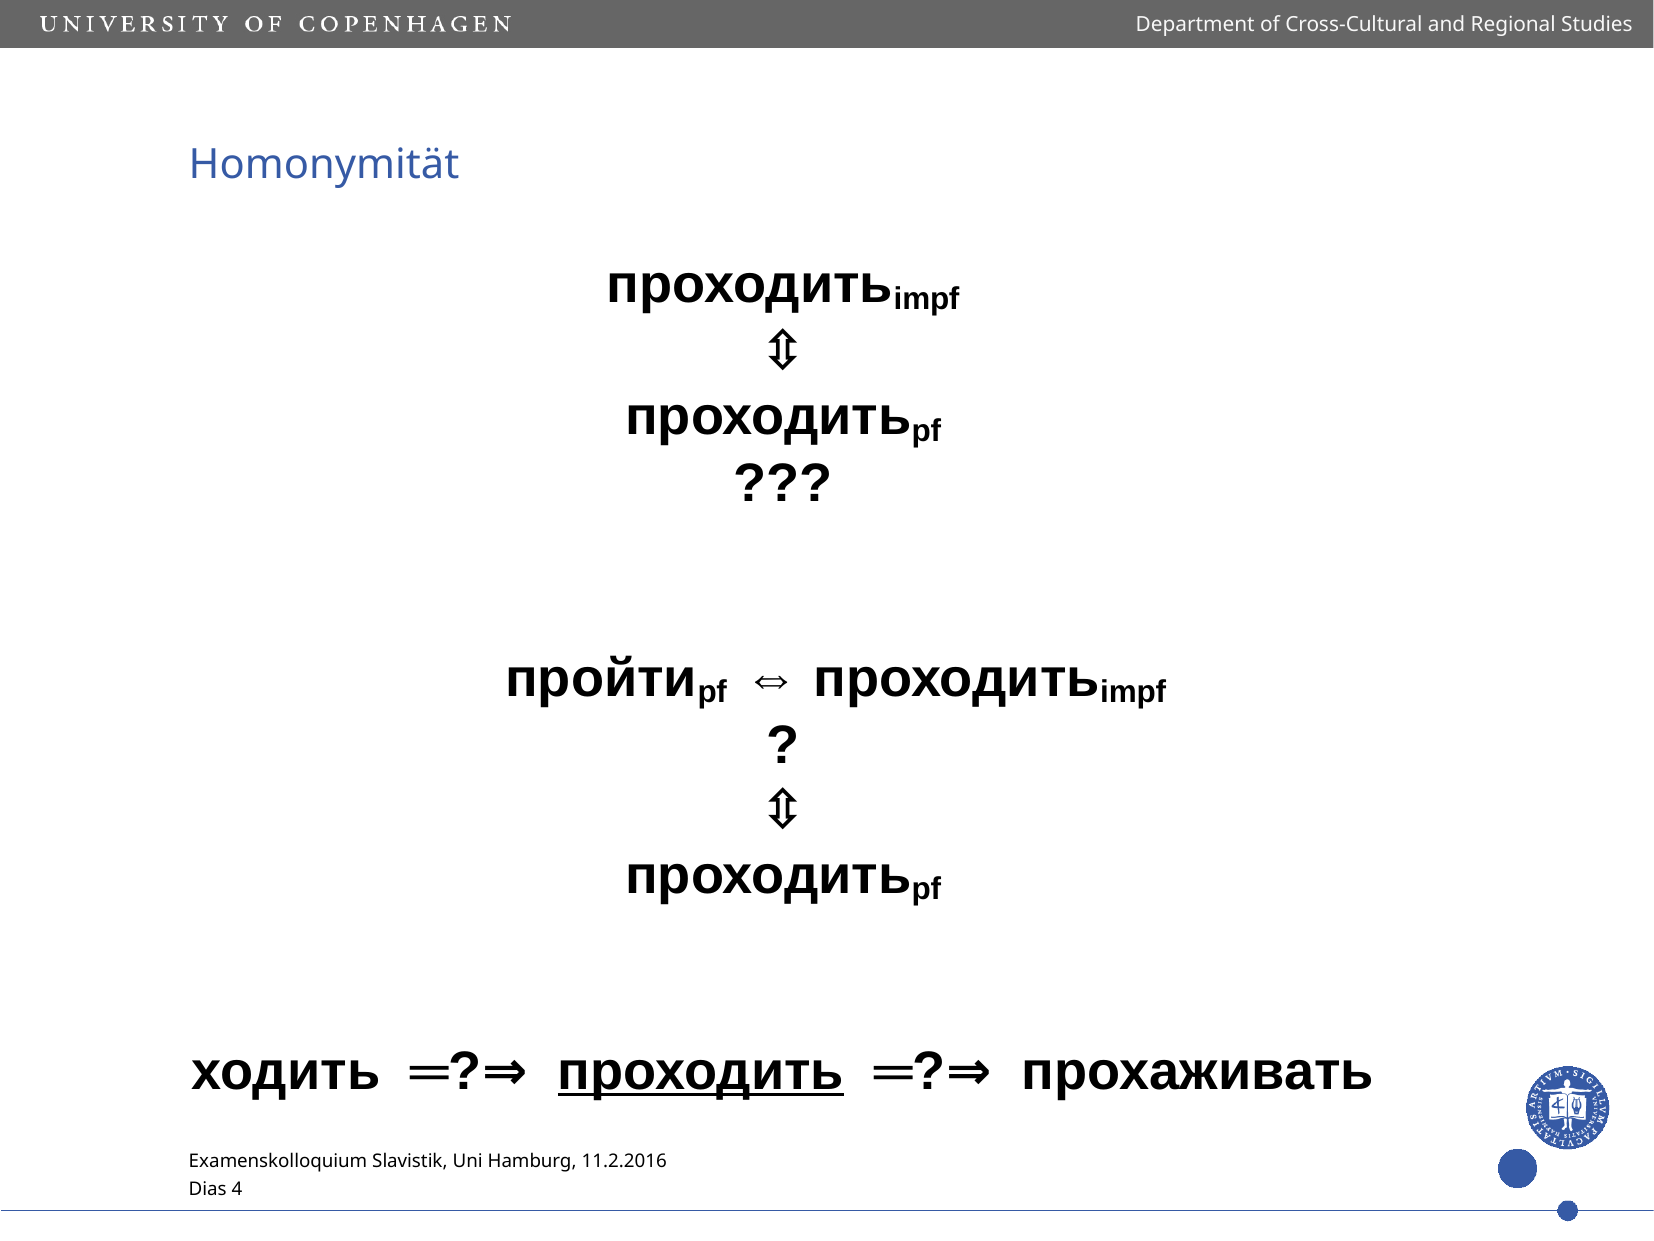

Department of Cross-Cultural and Regional Studies
# Homonymität
проходитьimpf
⇳
проходитьpf
???
 пройтиpf ⇔ проходитьimpf
?
⇳
проходитьpf
ходить ═?⇒ проходить ═?⇒ прохаживать
Examenskolloquium Slavistik, Uni Hamburg, 11.2.2016
Dias